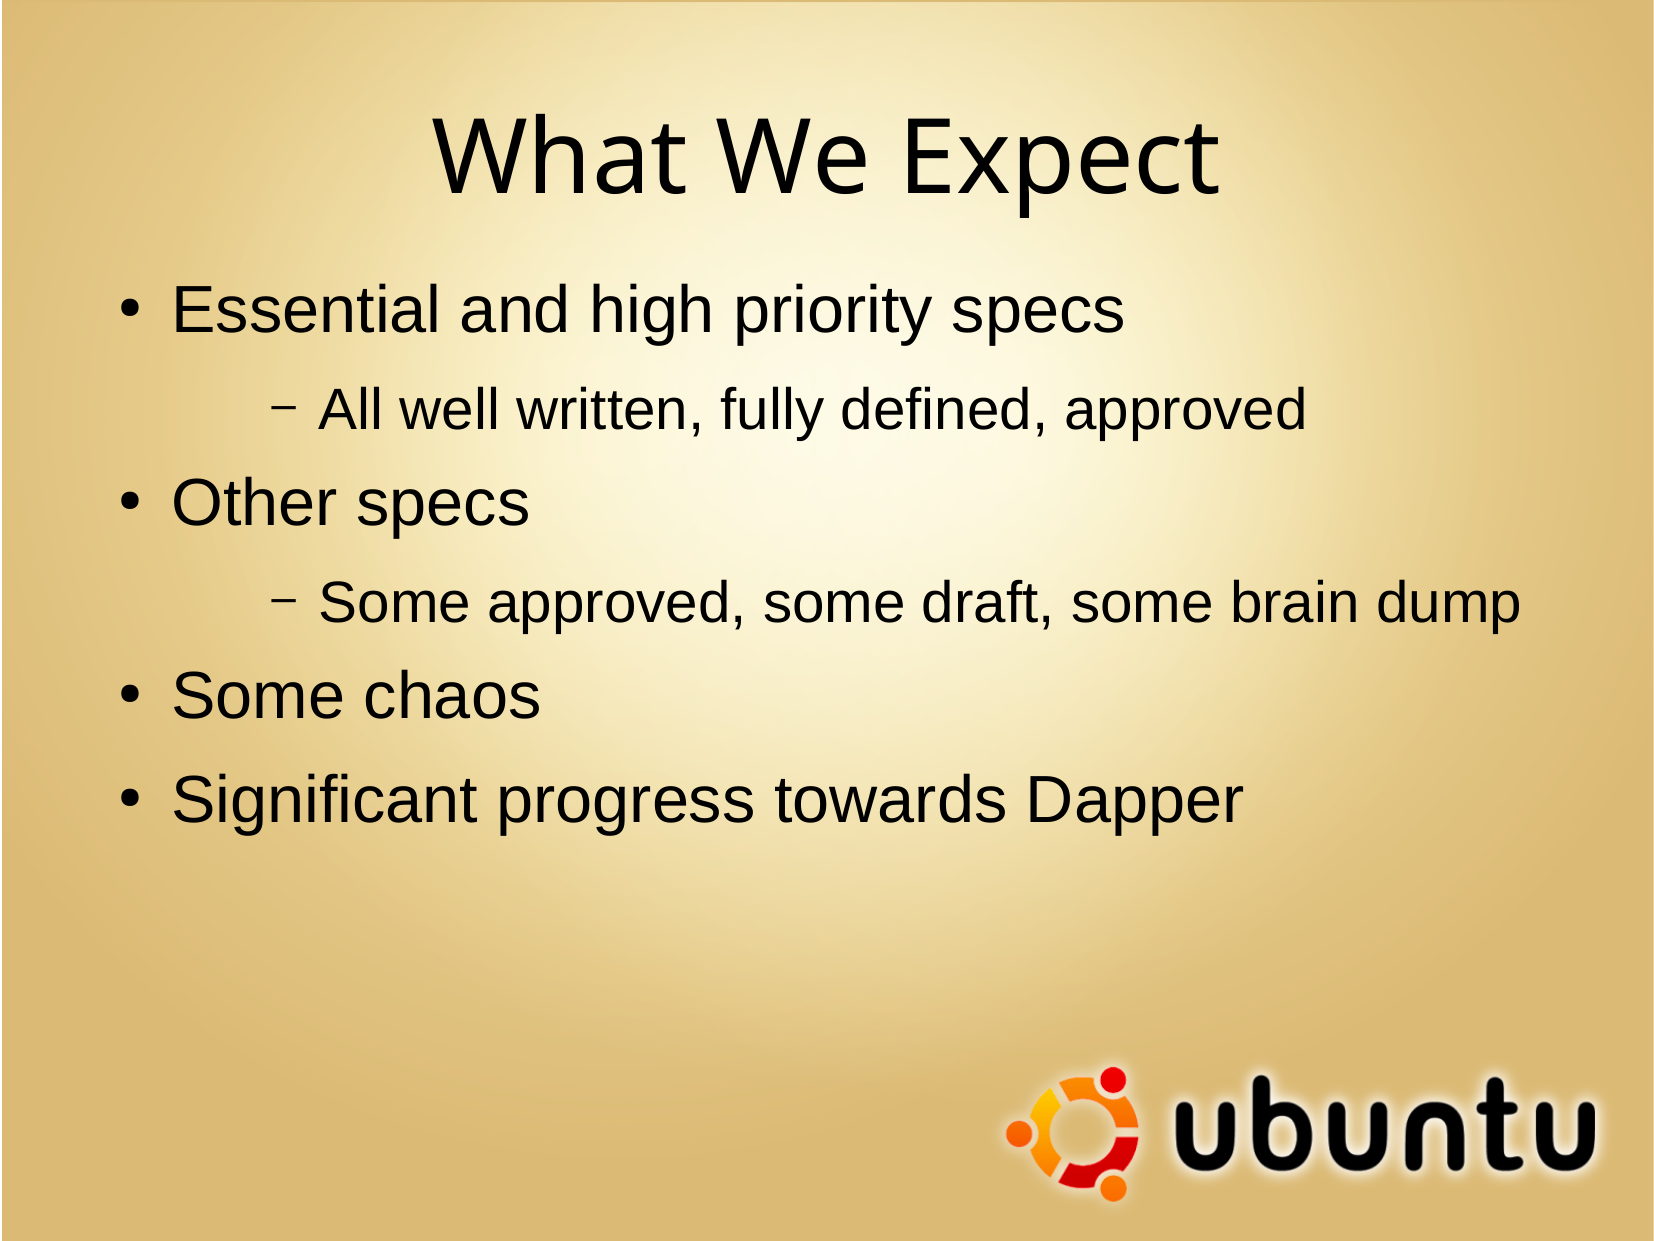

# What We Expect
Essential and high priority specs
All well written, fully defined, approved
Other specs
Some approved, some draft, some brain dump
Some chaos
Significant progress towards Dapper